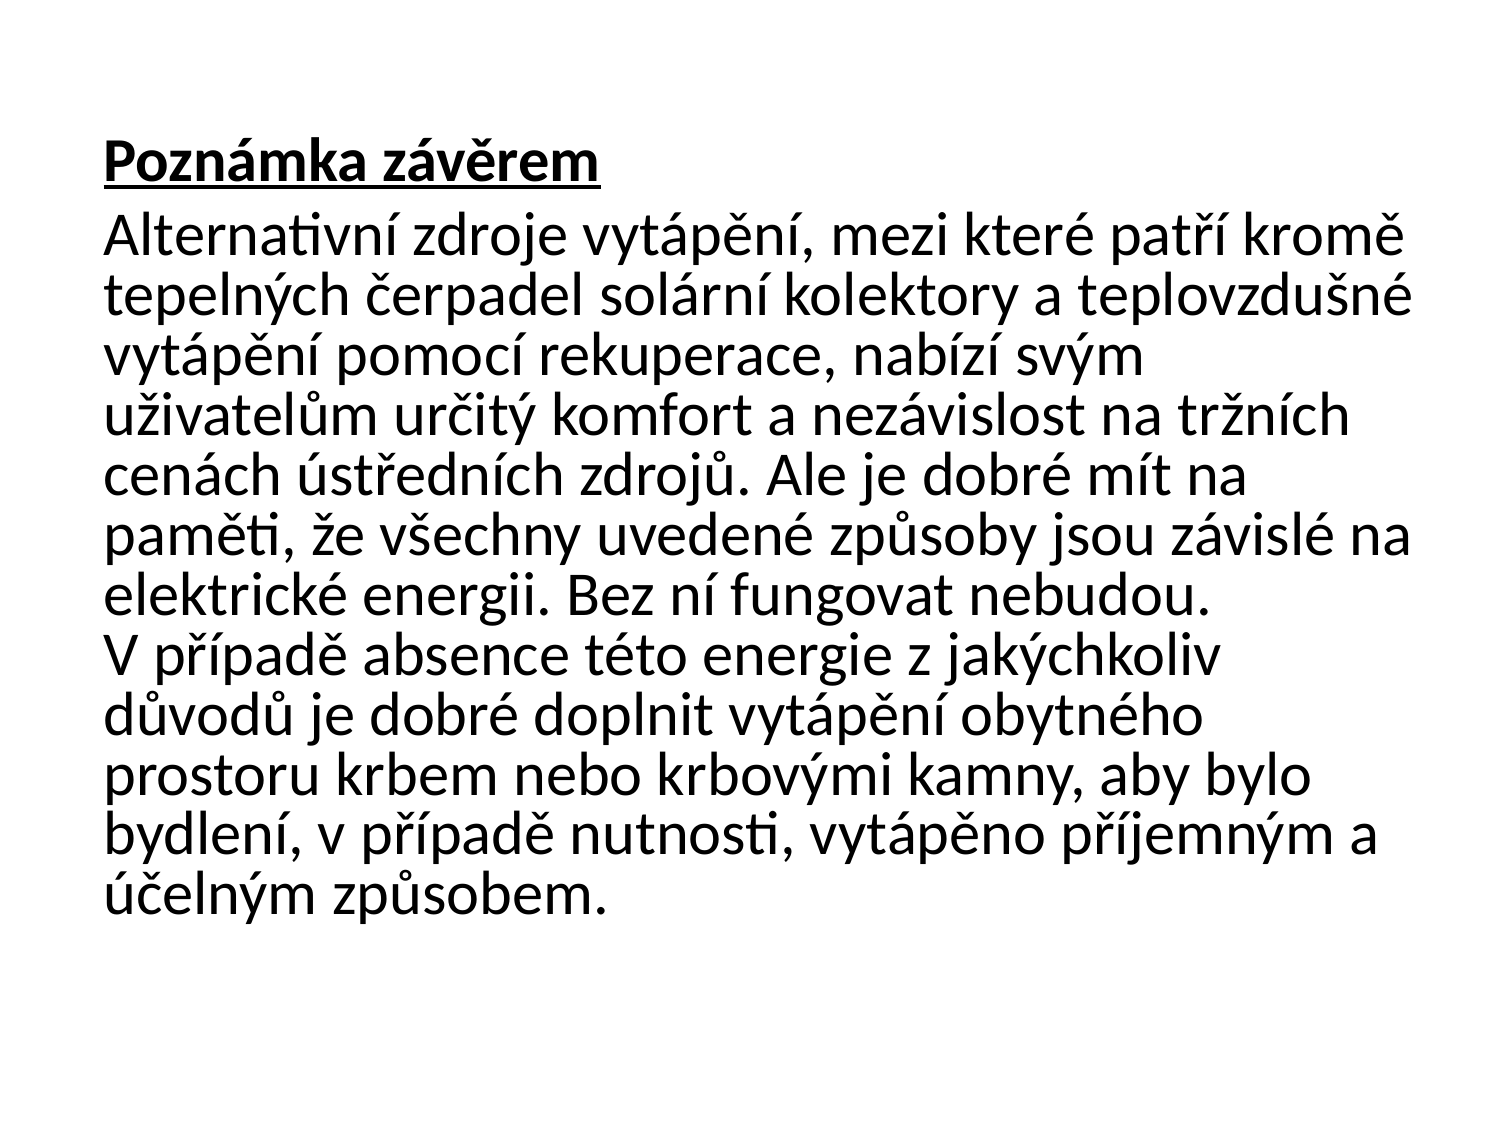

# Poznámka závěrem
Alternativní zdroje vytápění, mezi které patří kromě tepelných čerpadel solární kolektory a teplovzdušné vytápění pomocí rekuperace, nabízí svým uživatelům určitý komfort a nezávislost na tržních cenách ústředních zdrojů. Ale je dobré mít na paměti, že všechny uvedené způsoby jsou závislé na elektrické energii. Bez ní fungovat nebudou. V případě absence této energie z jakýchkoliv důvodů je dobré doplnit vytápění obytného prostoru krbem nebo krbovými kamny, aby bylo bydlení, v případě nutnosti, vytápěno příjemným a účelným způsobem.